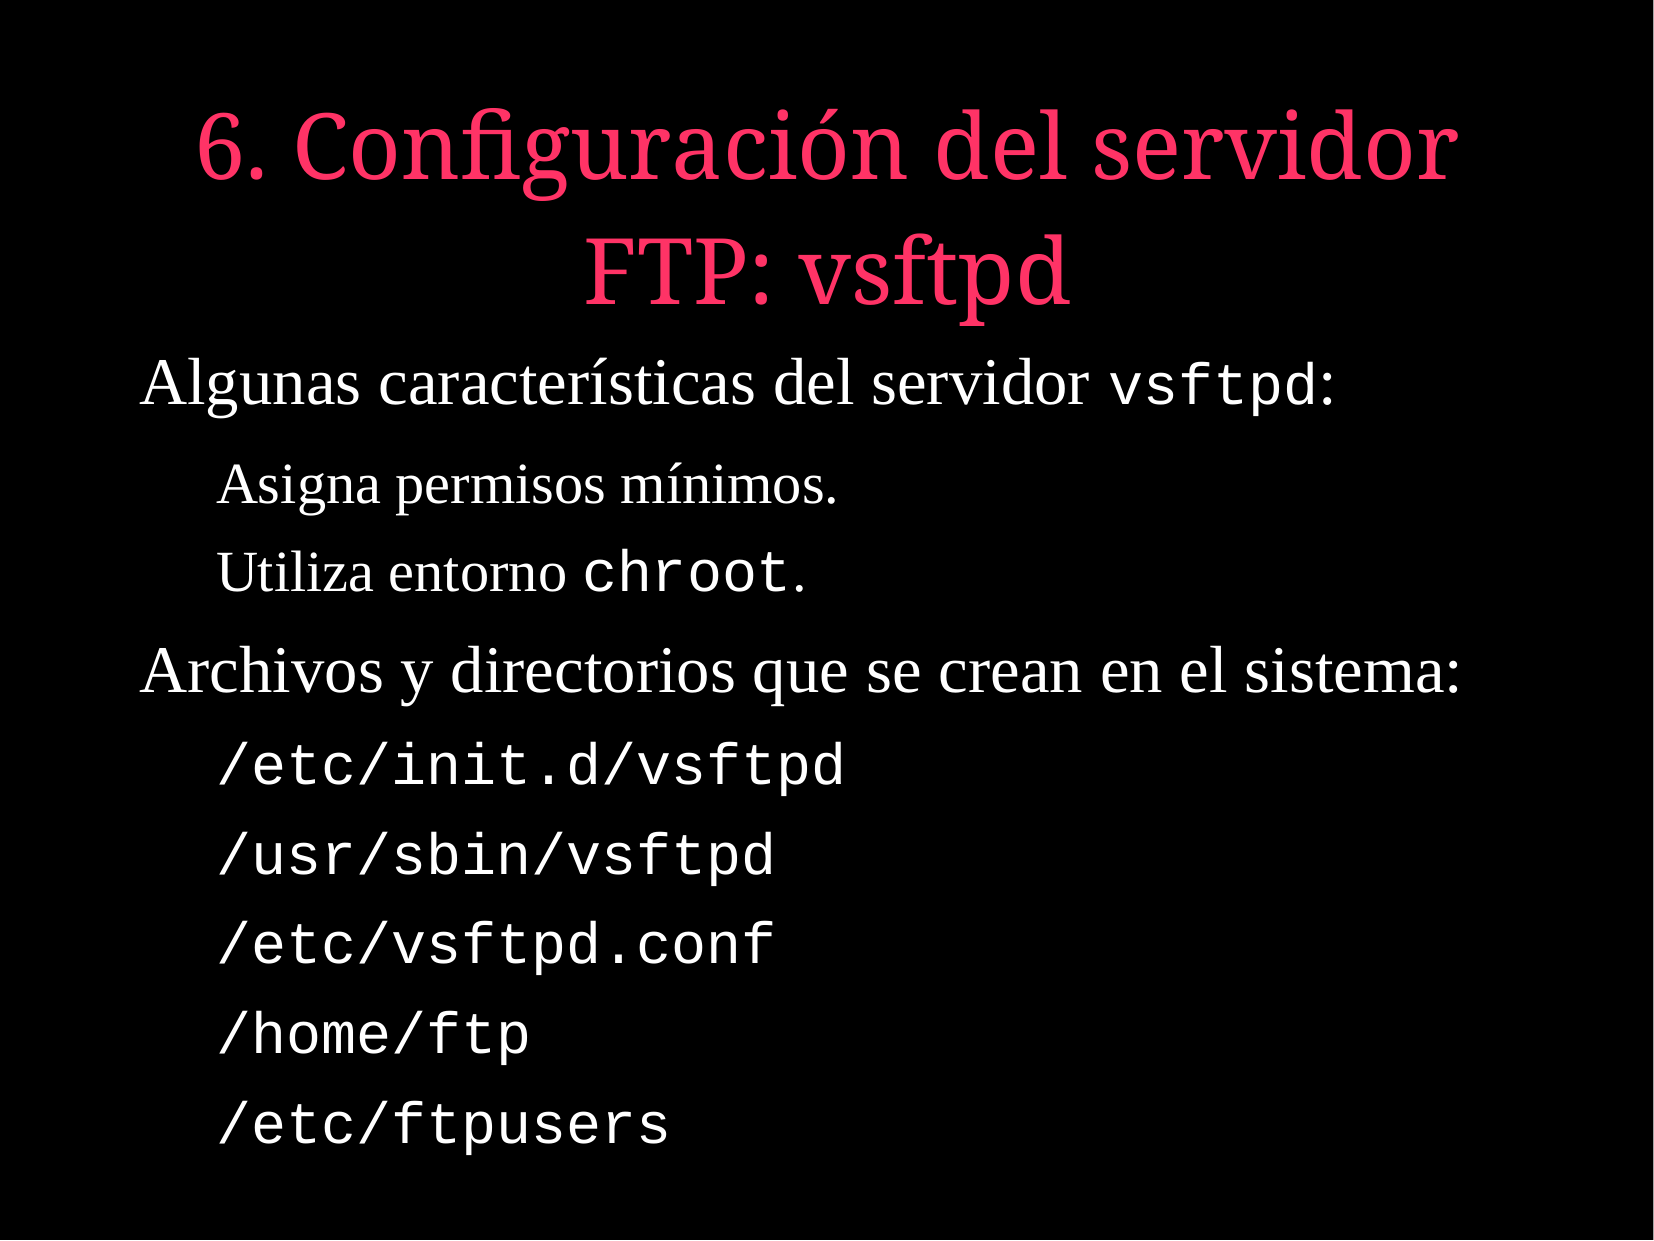

# 6. Configuración del servidor FTP: vsftpd
Algunas características del servidor vsftpd:
Asigna permisos mínimos.
Utiliza entorno chroot.
Archivos y directorios que se crean en el sistema:
/etc/init.d/vsftpd
/usr/sbin/vsftpd
/etc/vsftpd.conf
/home/ftp
/etc/ftpusers